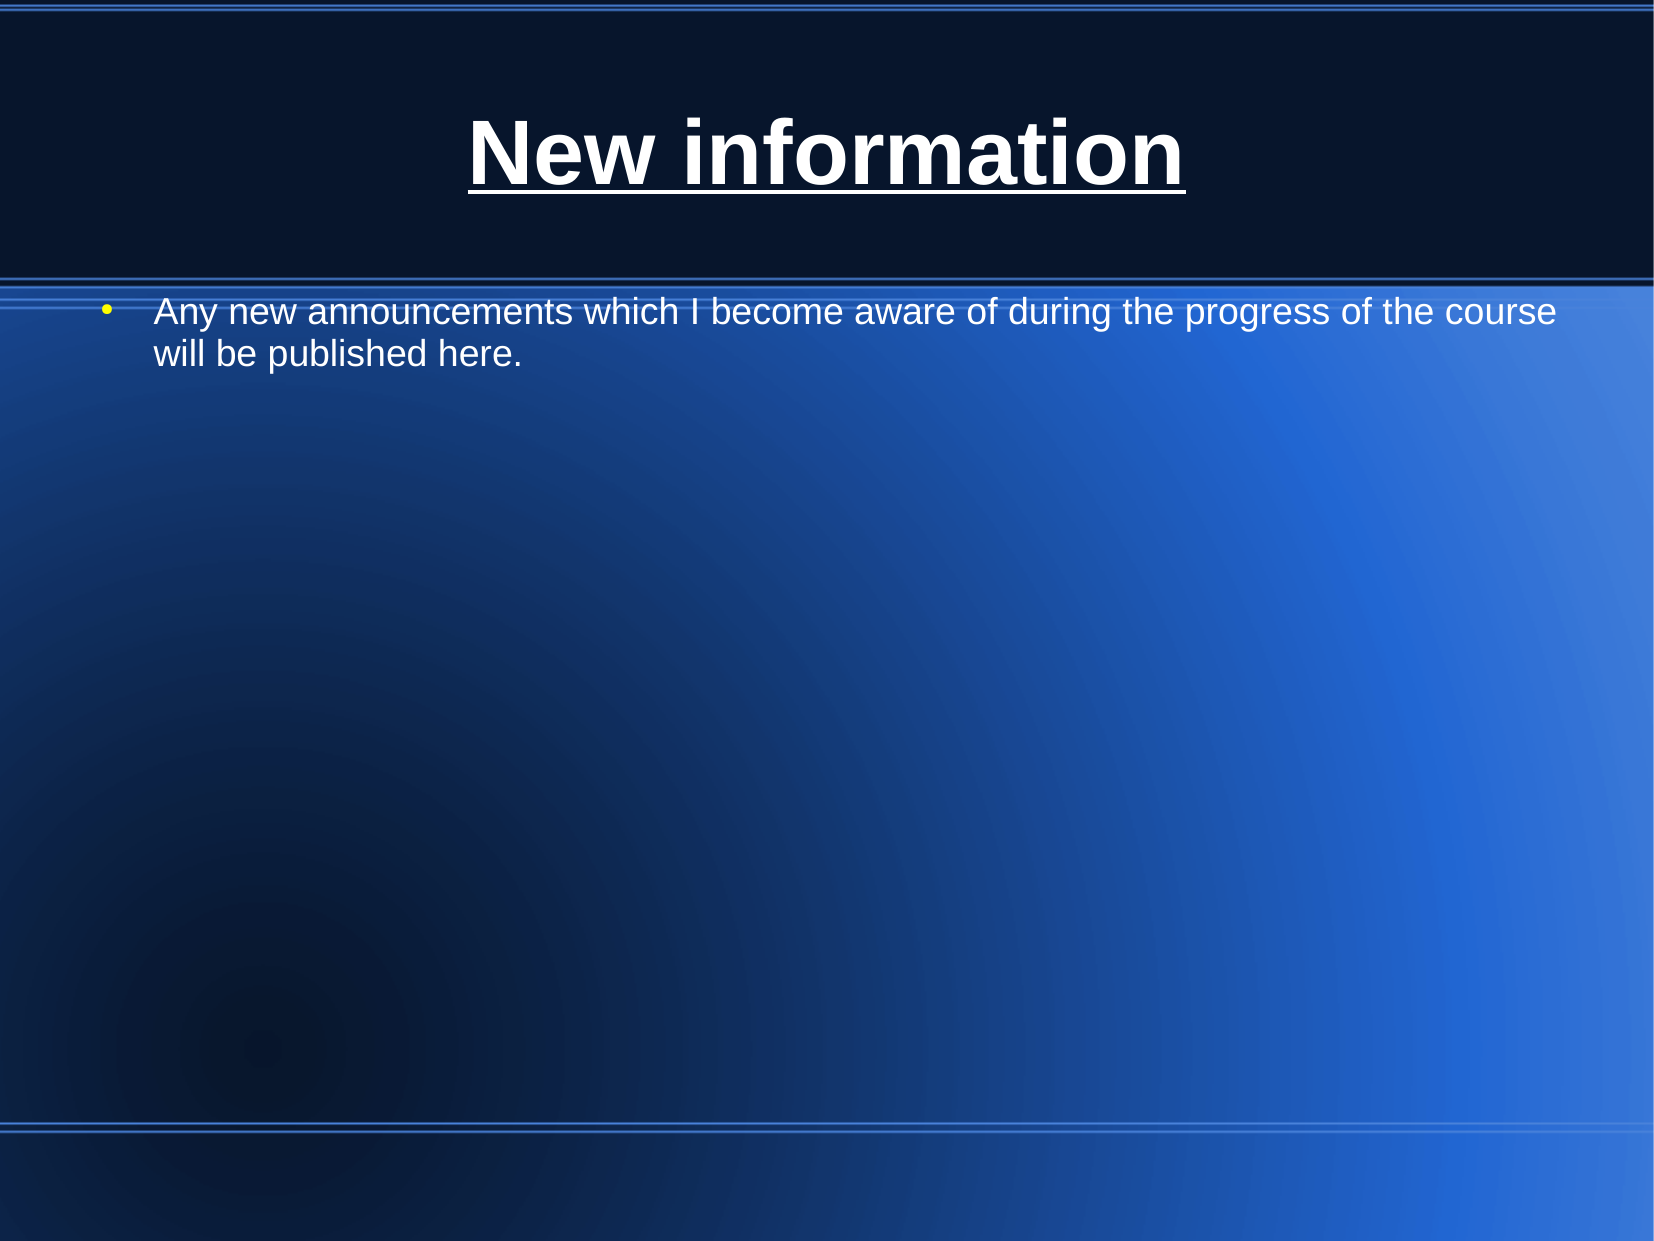

# New information
Any new announcements which I become aware of during the progress of the course will be published here.